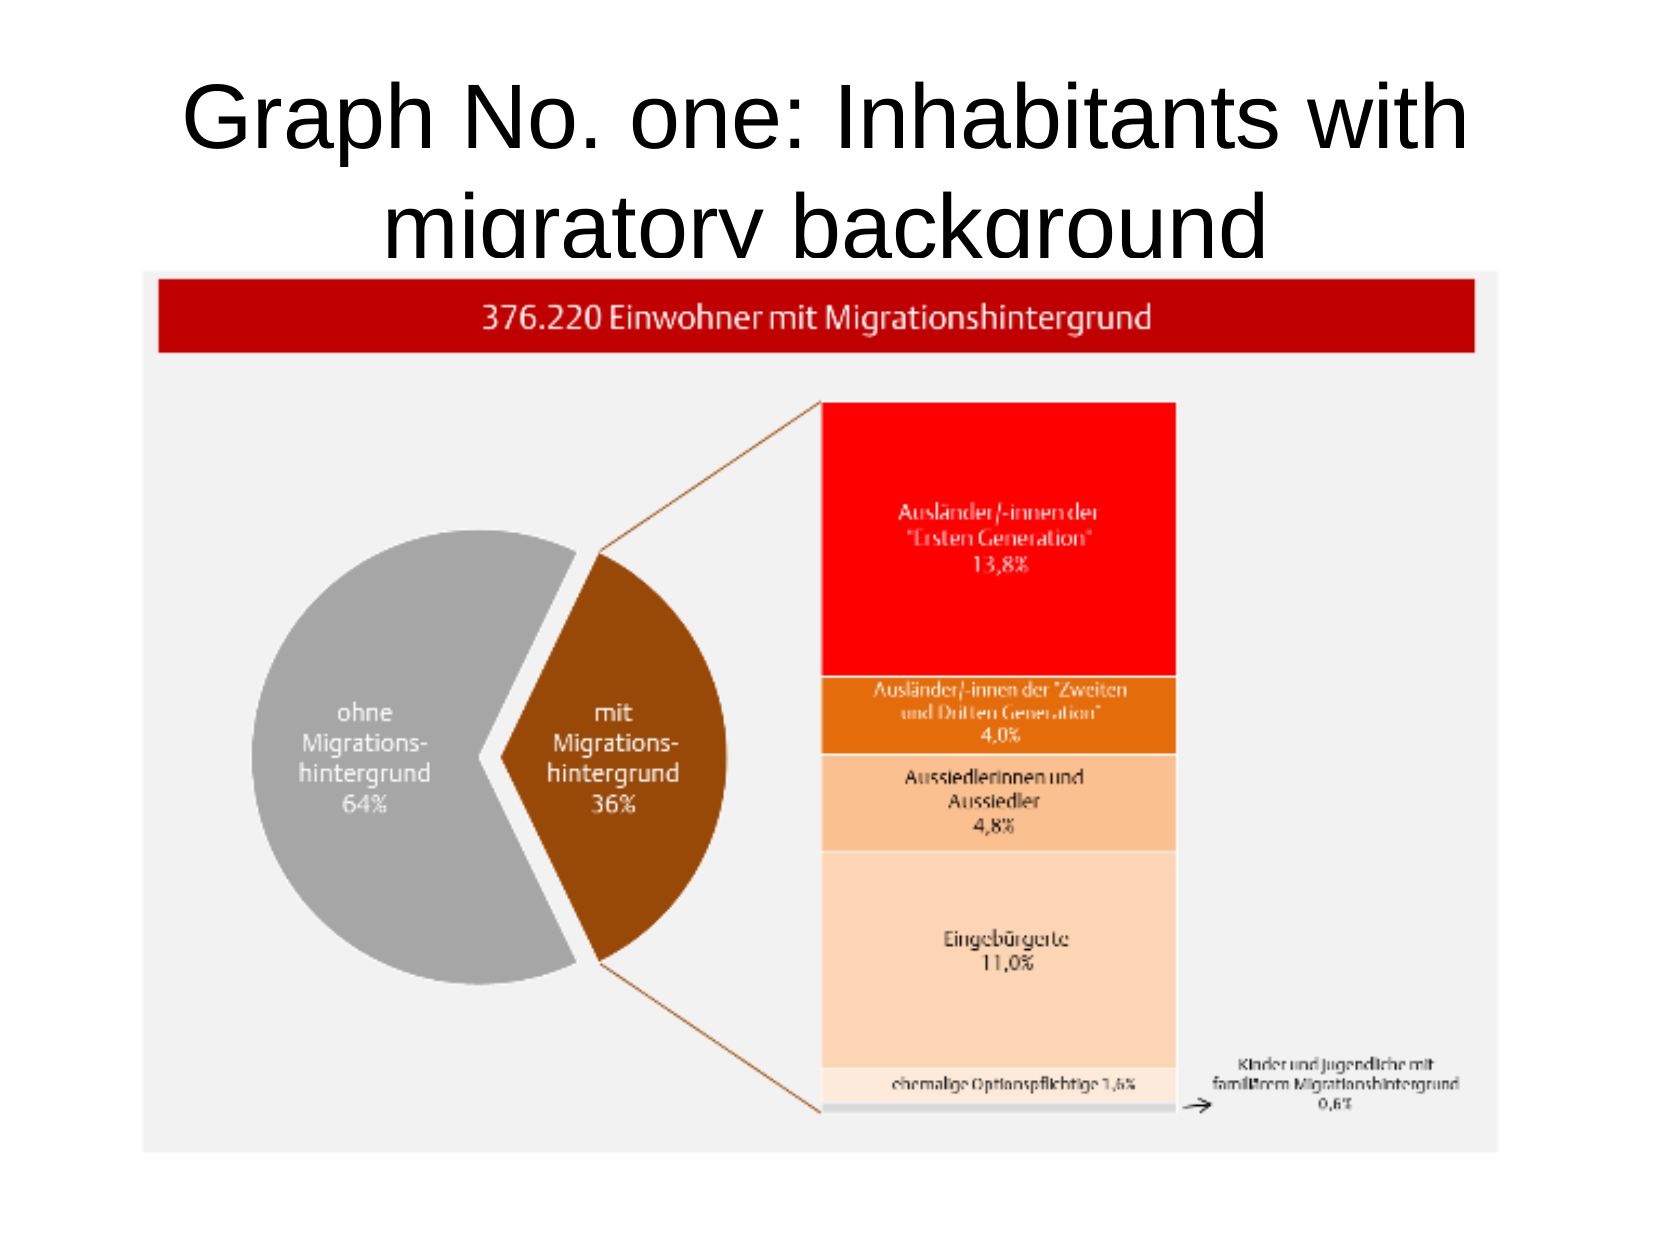

# Graph No. one: Inhabitants with migratory background